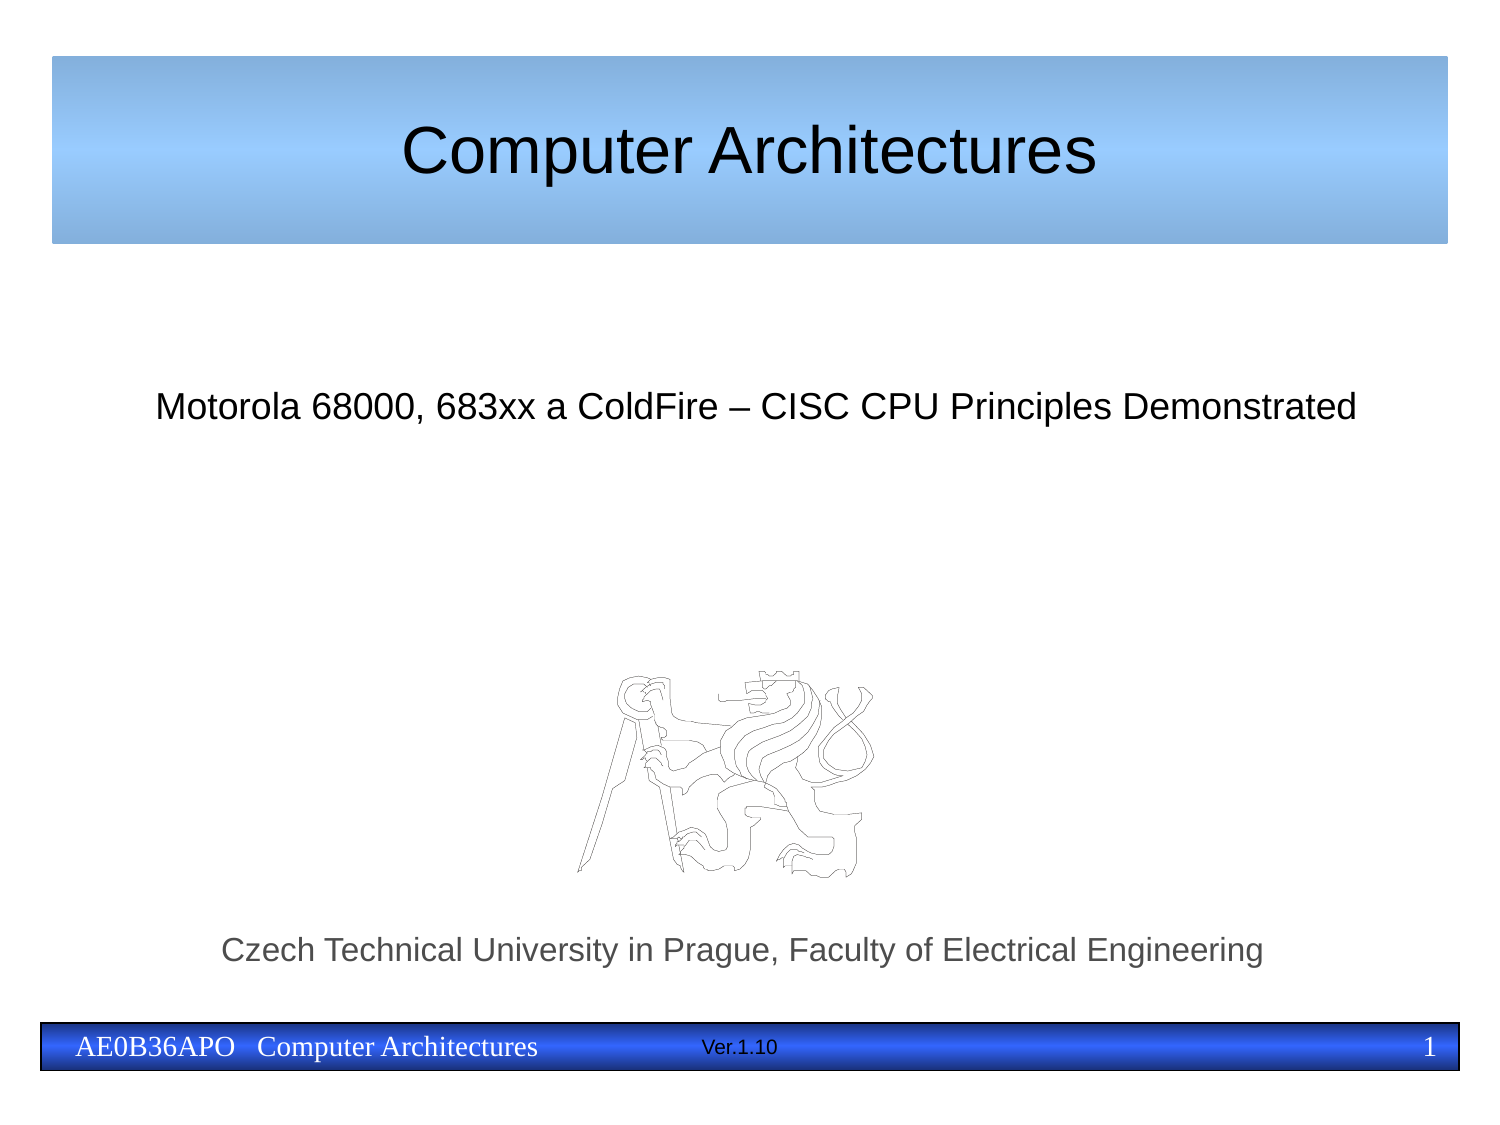

# Computer Architectures
Motorola 68000, 683xx a ColdFire‏ – CISC CPU Principles Demonstrated
Czech Technical University in Prague, Faculty of Electrical Engineering
AE0B36APO Computer Architectures
1
Ver.1.10